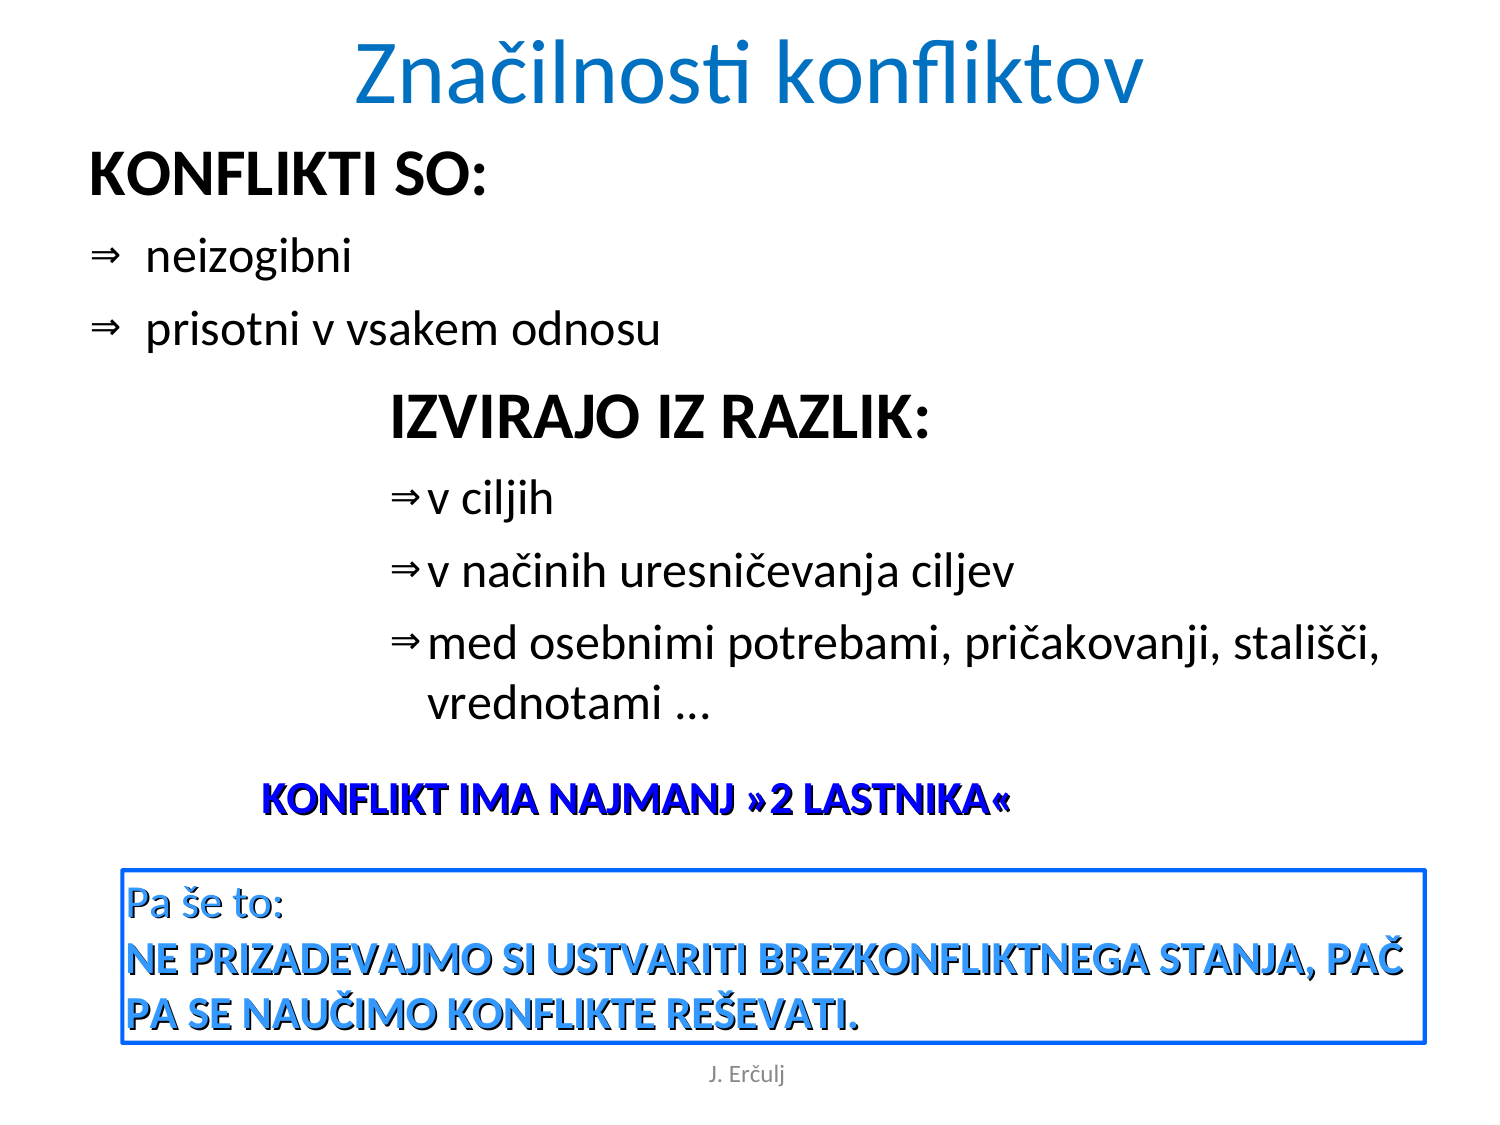

# Značilnosti konfliktov
KONFLIKTI SO:
neizogibni
prisotni v vsakem odnosu
			IZVIRAJO IZ RAZLIK:
v ciljih
v načinih uresničevanja ciljev
med osebnimi potrebami, pričakovanji, stališči, vrednotami ...
KONFLIKT IMA NAJMANJ »2 LASTNIKA«
Pa še to:
NE PRIZADEVAJMO SI USTVARITI BREZKONFLIKTNEGA STANJA, PAČ PA SE NAUČIMO KONFLIKTE REŠEVATI.
J. Erčulj